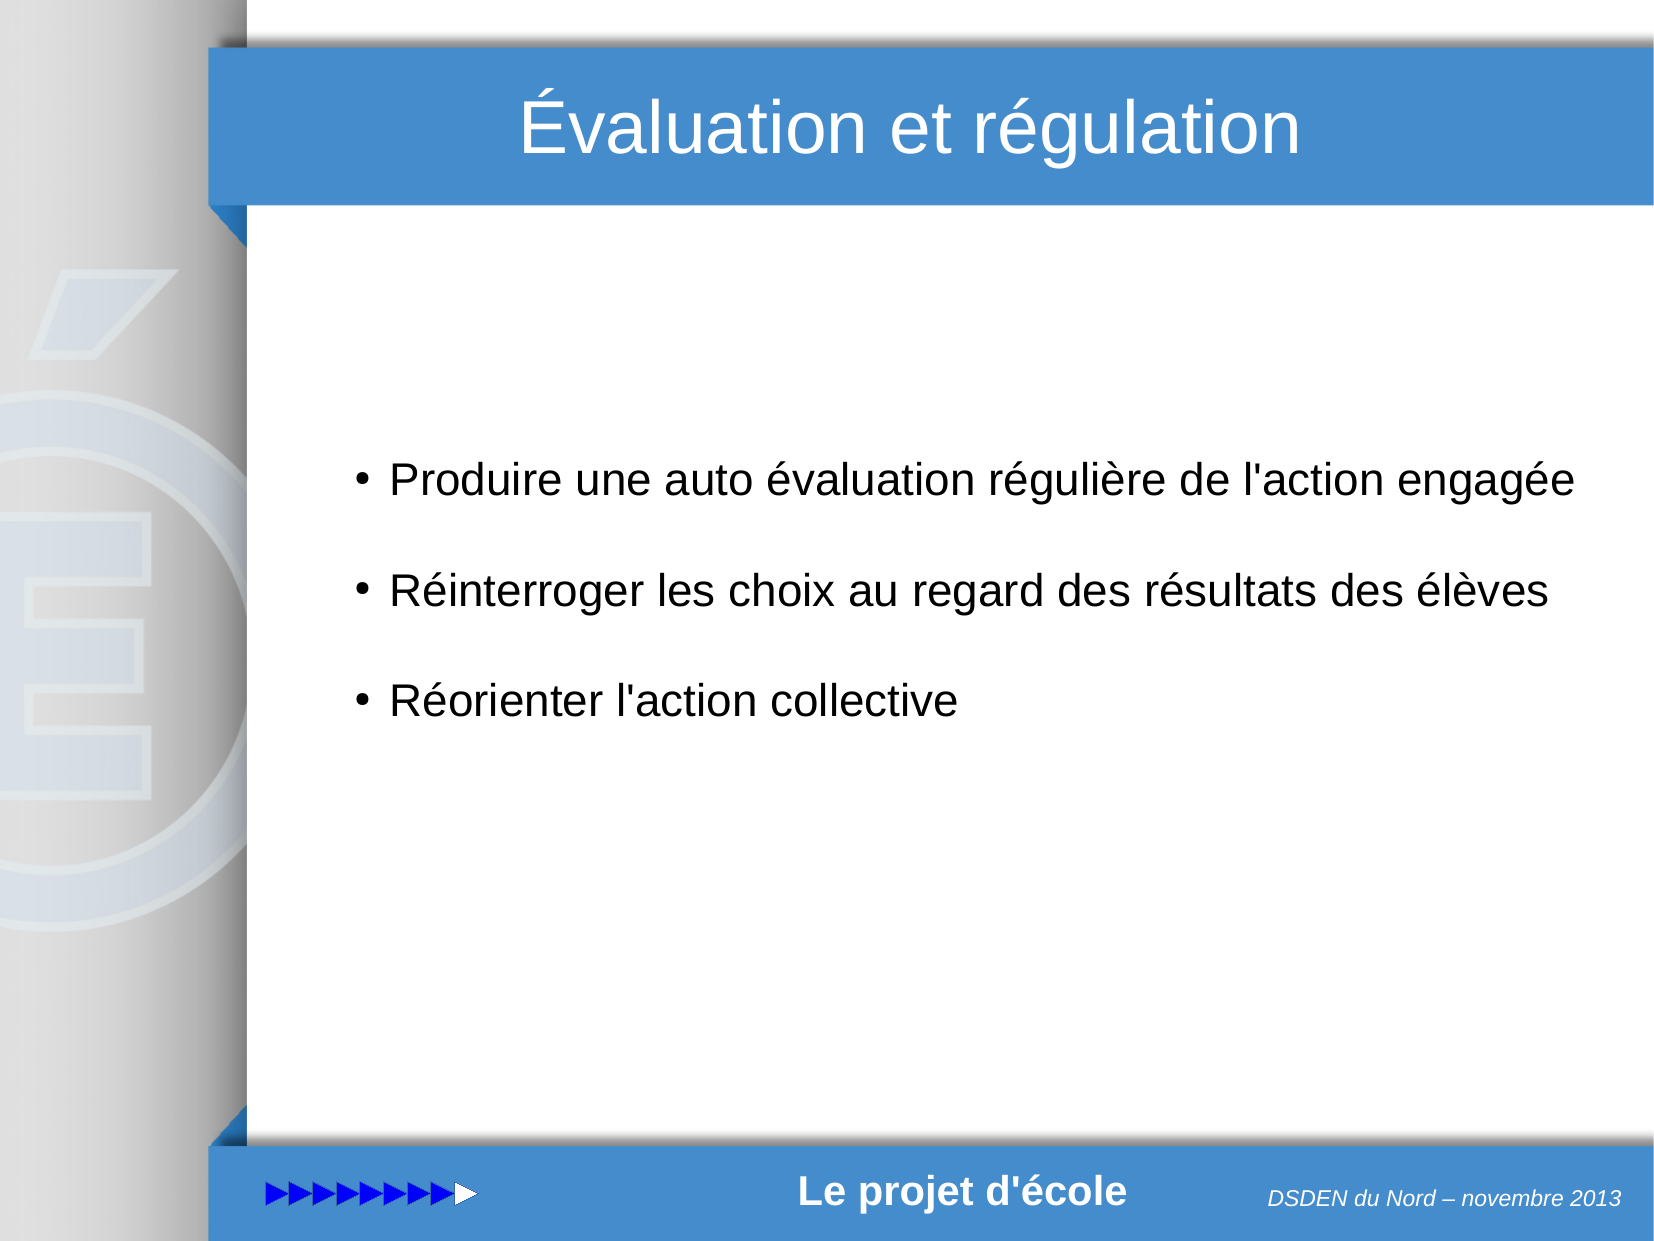

Évaluation et régulation
Produire une auto évaluation régulière de l'action engagée
Réinterroger les choix au regard des résultats des élèves
Réorienter l'action collective
Le projet d'école
DSDEN du Nord – novembre 2013